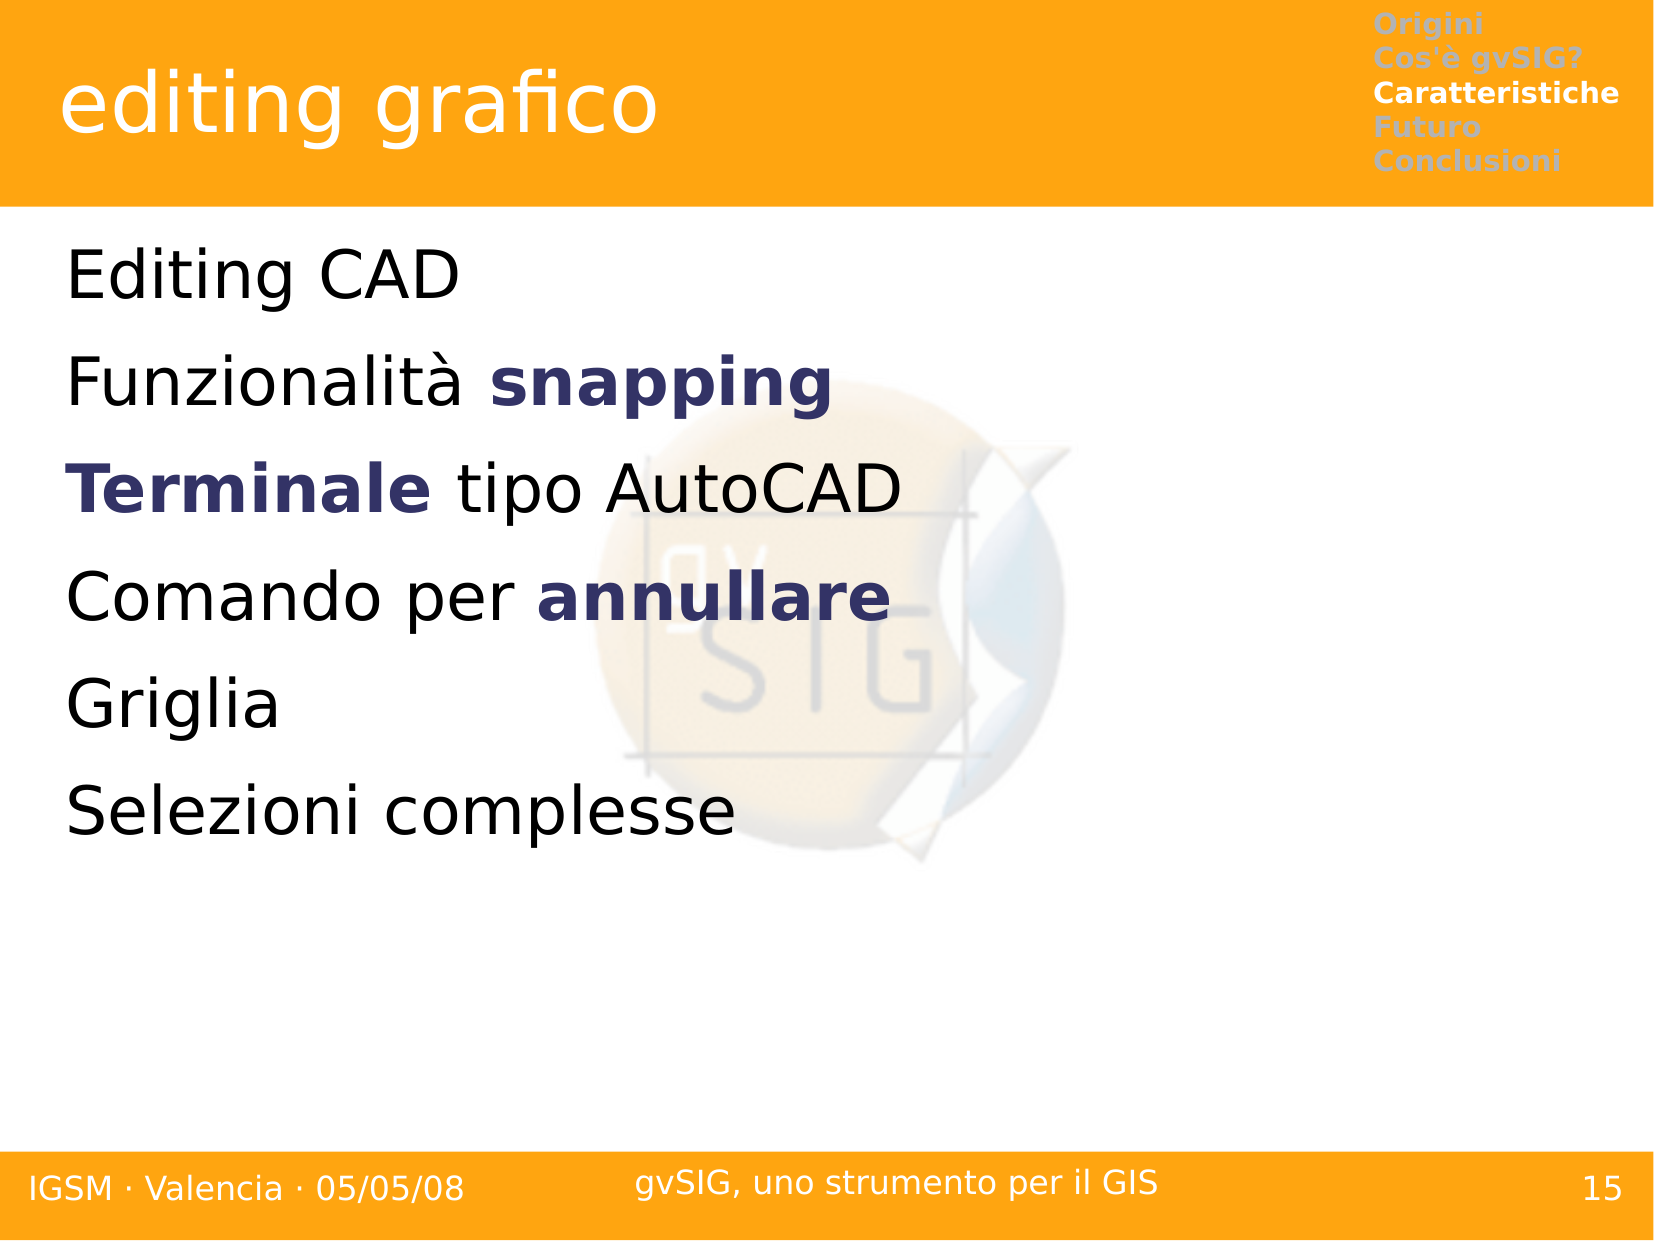

Origini
Cos'è gvSIG?
Caratteristiche
Futuro
Conclusioni
# editing grafico
Editing CAD
Funzionalità snapping
Terminale tipo AutoCAD
Comando per annullare
Griglia
Selezioni complesse
gvSIG, uno strumento per il GIS
IGSM · Valencia · 05/05/08
15